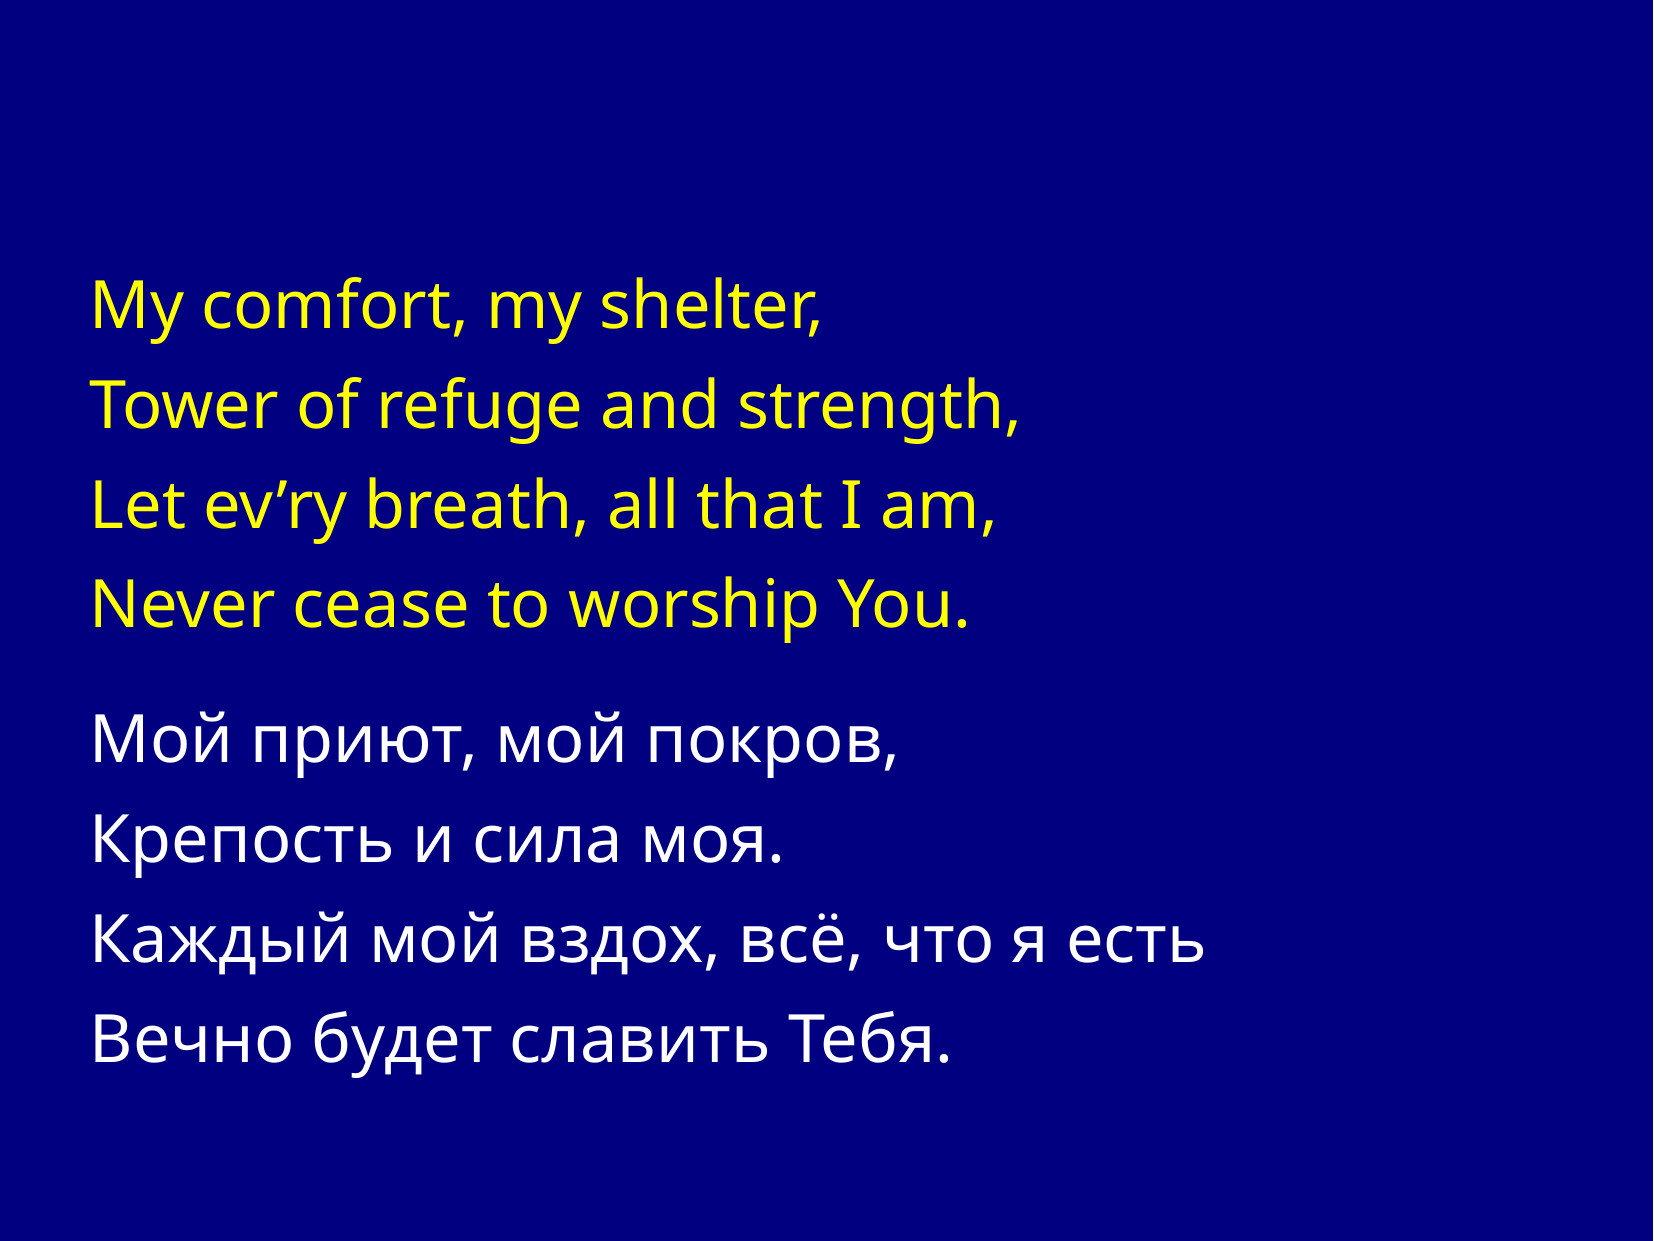

My comfort, my shelter,
Tower of refuge and strength,
Let ev’ry breath, all that I am,
Never cease to worship You.
Мой приют, мой покров,
Крепость и сила моя.
Каждый мой вздох, всё, что я есть
Вечно будет славить Тебя.